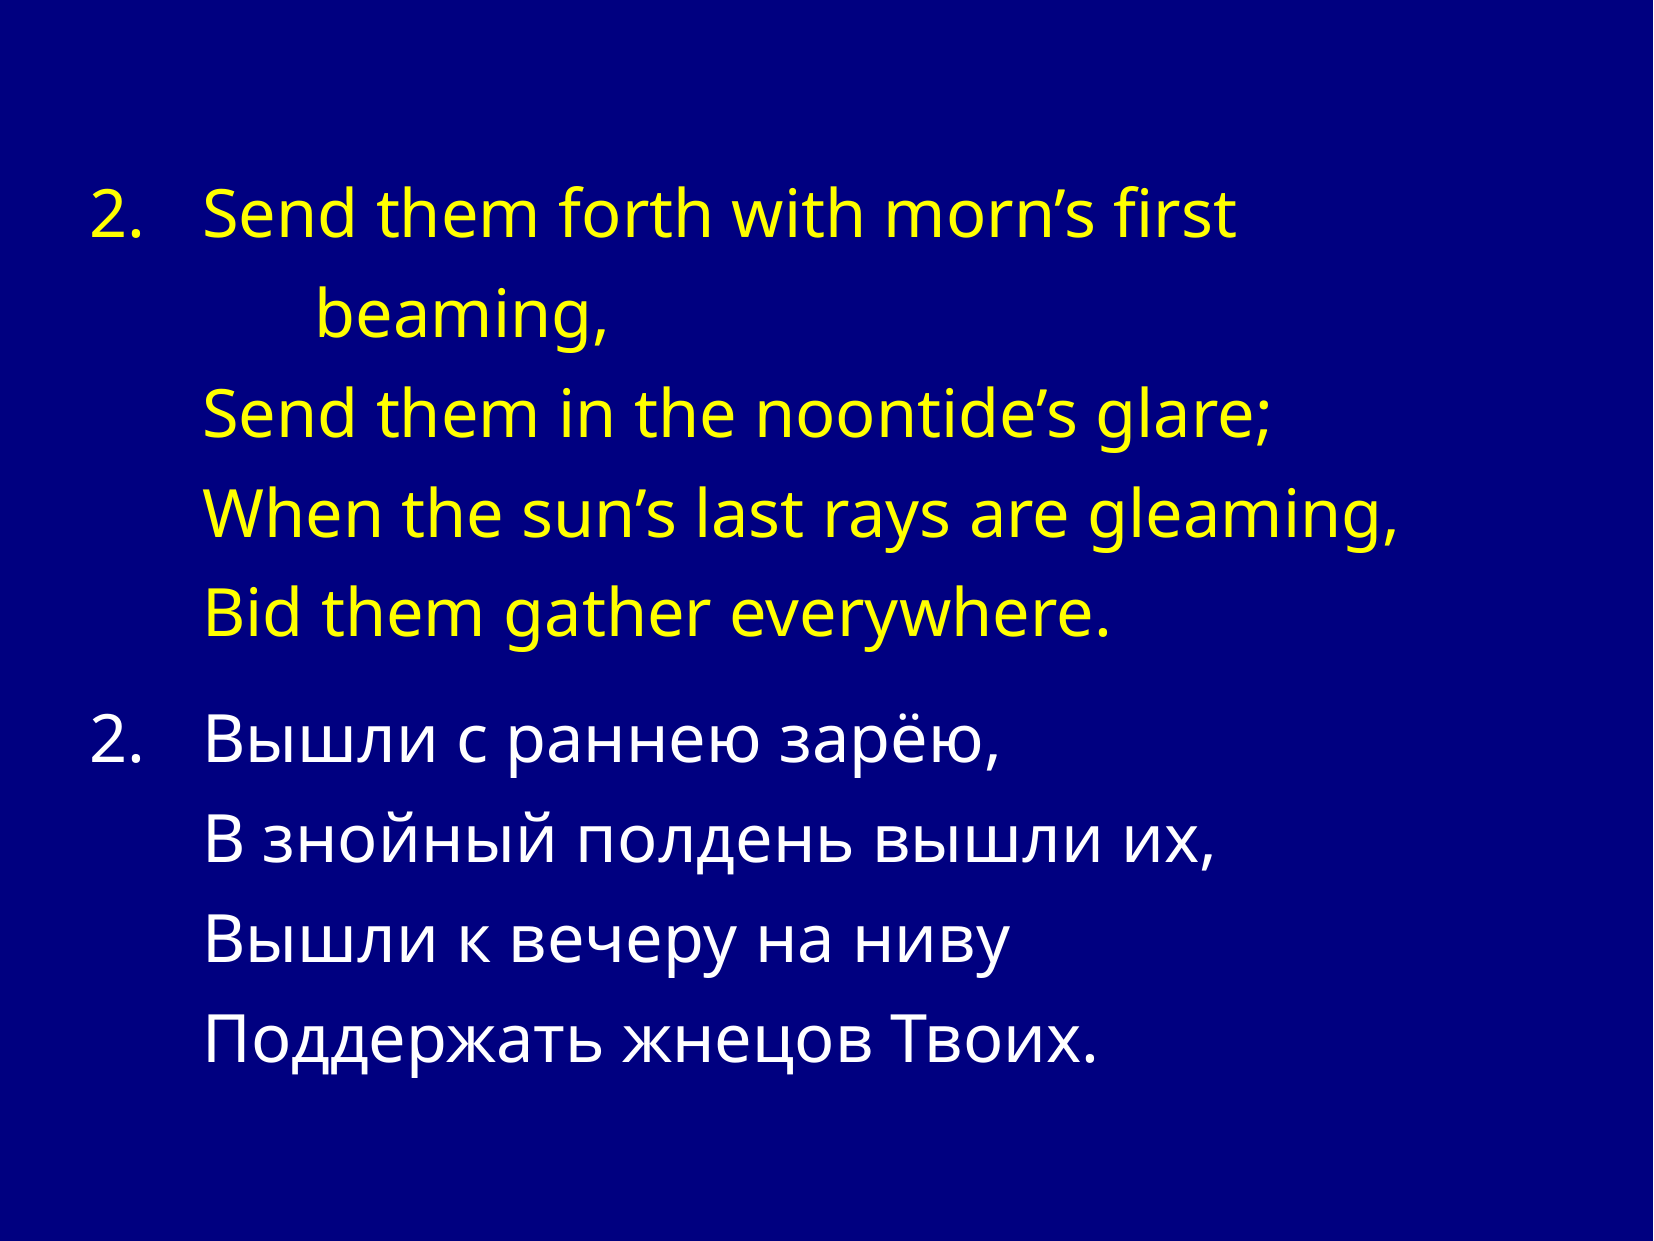

2.	Send them forth with morn’s first
		beaming,
	Send them in the noontide’s glare;
	When the sun’s last rays are gleaming,
	Bid them gather everywhere.
2.	Вышли с раннею зарёю,
	В знойный полдень вышли их,
	Вышли к вечеру на ниву
	Поддержать жнецов Твоих.